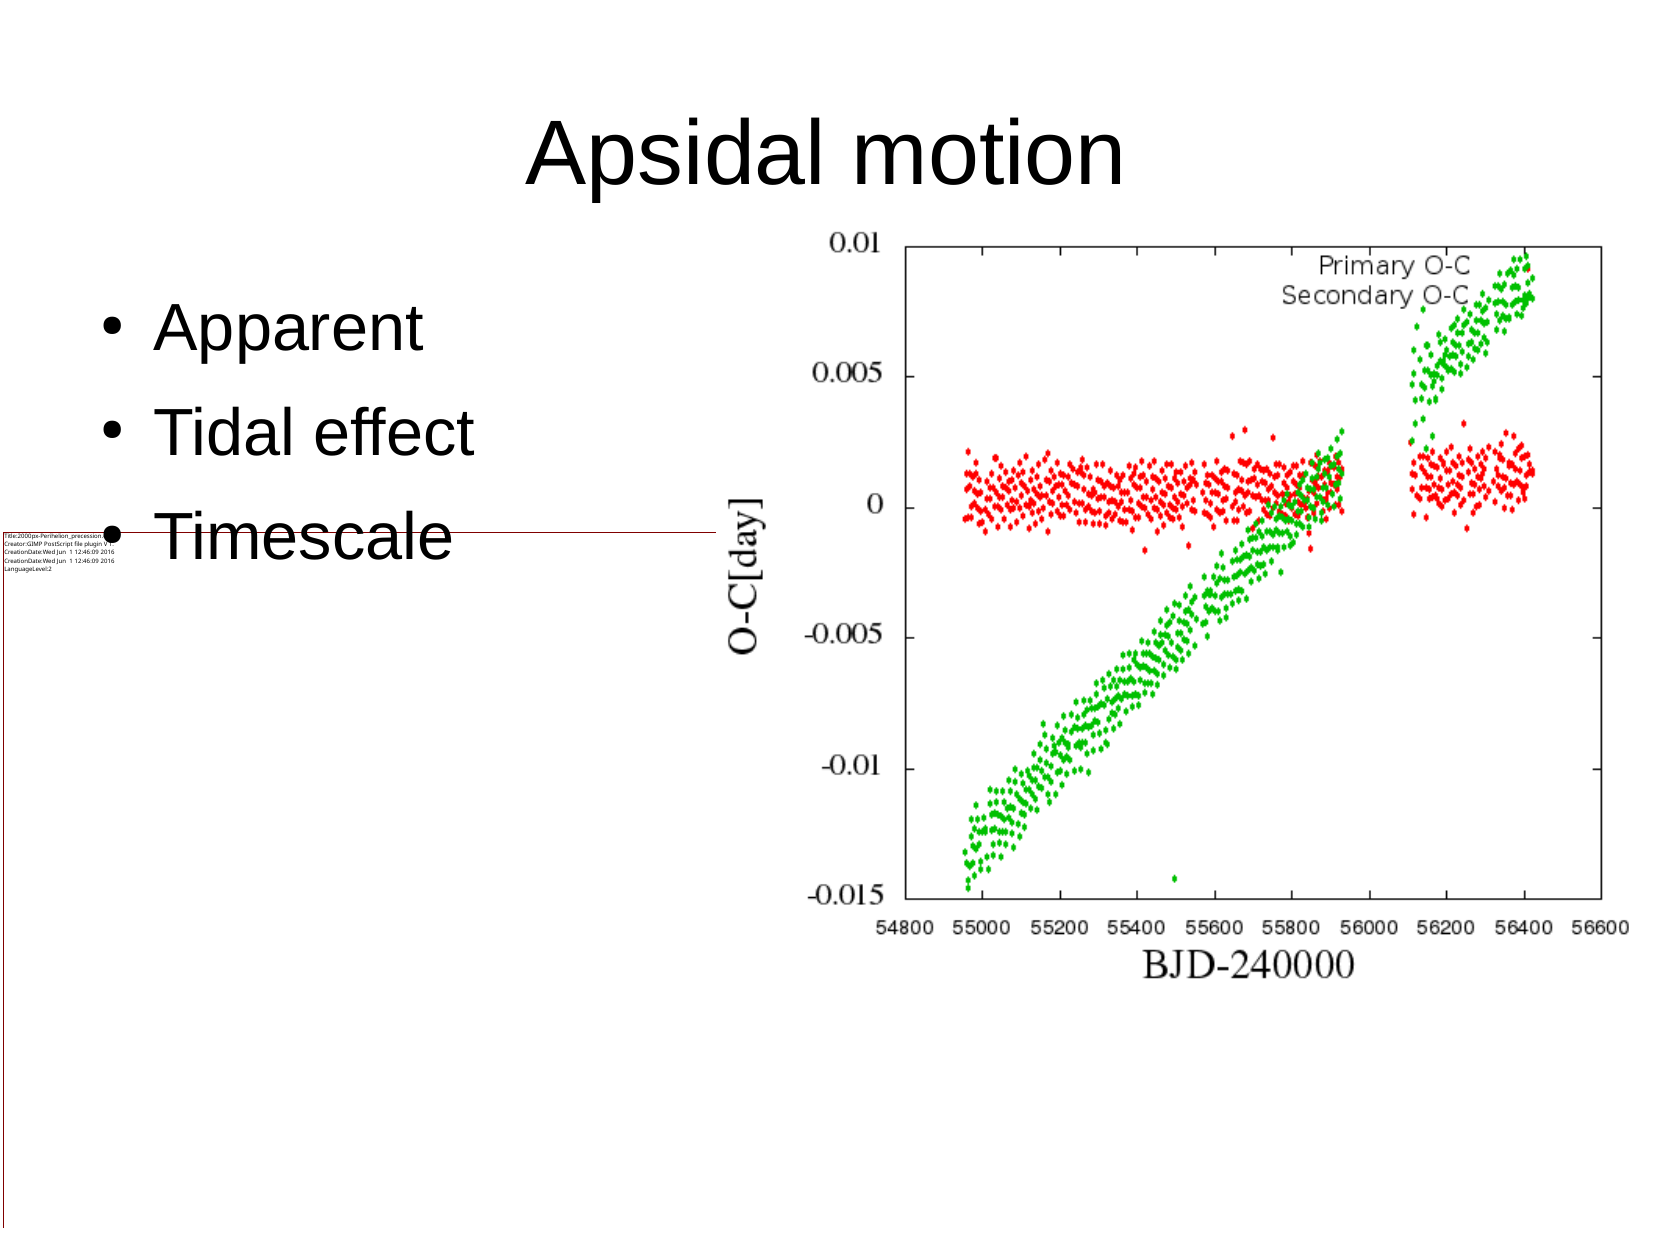

# Apsidal motion
Apparent
Tidal effect
Timescale